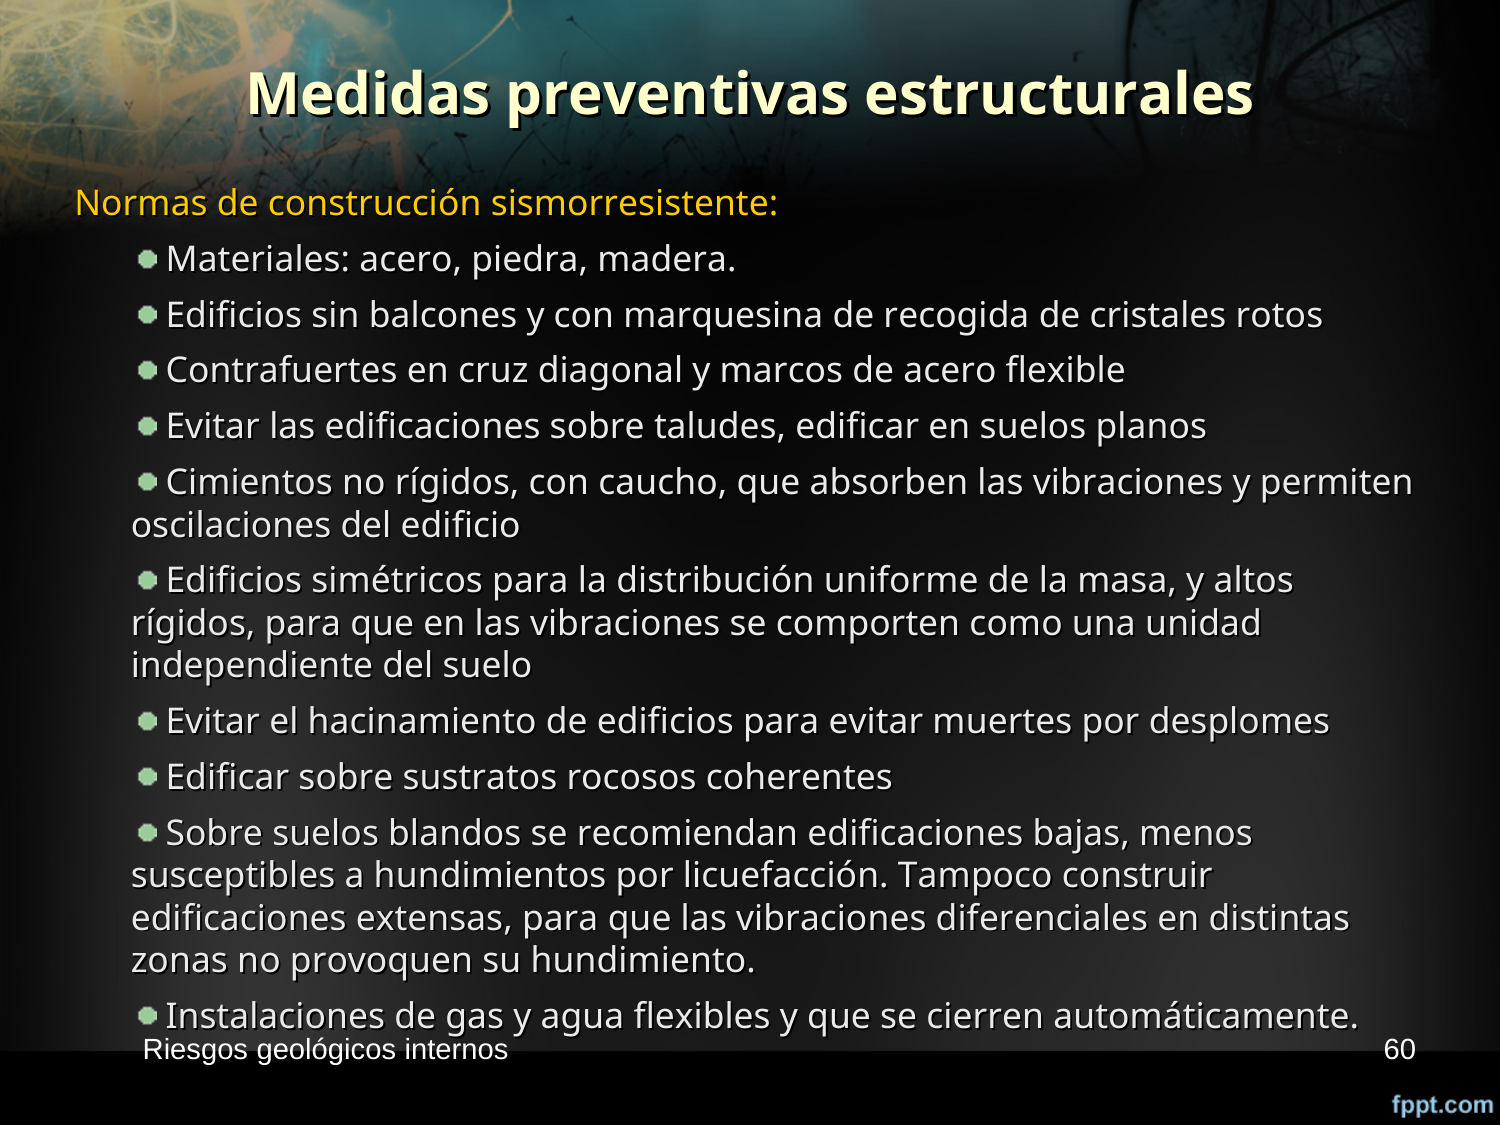

# Medidas preventivas estructurales
 Normas de construcción sismorresistente:
 Materiales: acero, piedra, madera.
 Edificios sin balcones y con marquesina de recogida de cristales rotos
 Contrafuertes en cruz diagonal y marcos de acero flexible
 Evitar las edificaciones sobre taludes, edificar en suelos planos
 Cimientos no rígidos, con caucho, que absorben las vibraciones y permiten oscilaciones del edificio
 Edificios simétricos para la distribución uniforme de la masa, y altos rígidos, para que en las vibraciones se comporten como una unidad independiente del suelo
 Evitar el hacinamiento de edificios para evitar muertes por desplomes
 Edificar sobre sustratos rocosos coherentes
 Sobre suelos blandos se recomiendan edificaciones bajas, menos susceptibles a hundimientos por licuefacción. Tampoco construir edificaciones extensas, para que las vibraciones diferenciales en distintas zonas no provoquen su hundimiento.
 Instalaciones de gas y agua flexibles y que se cierren automáticamente.
Riesgos geológicos internos